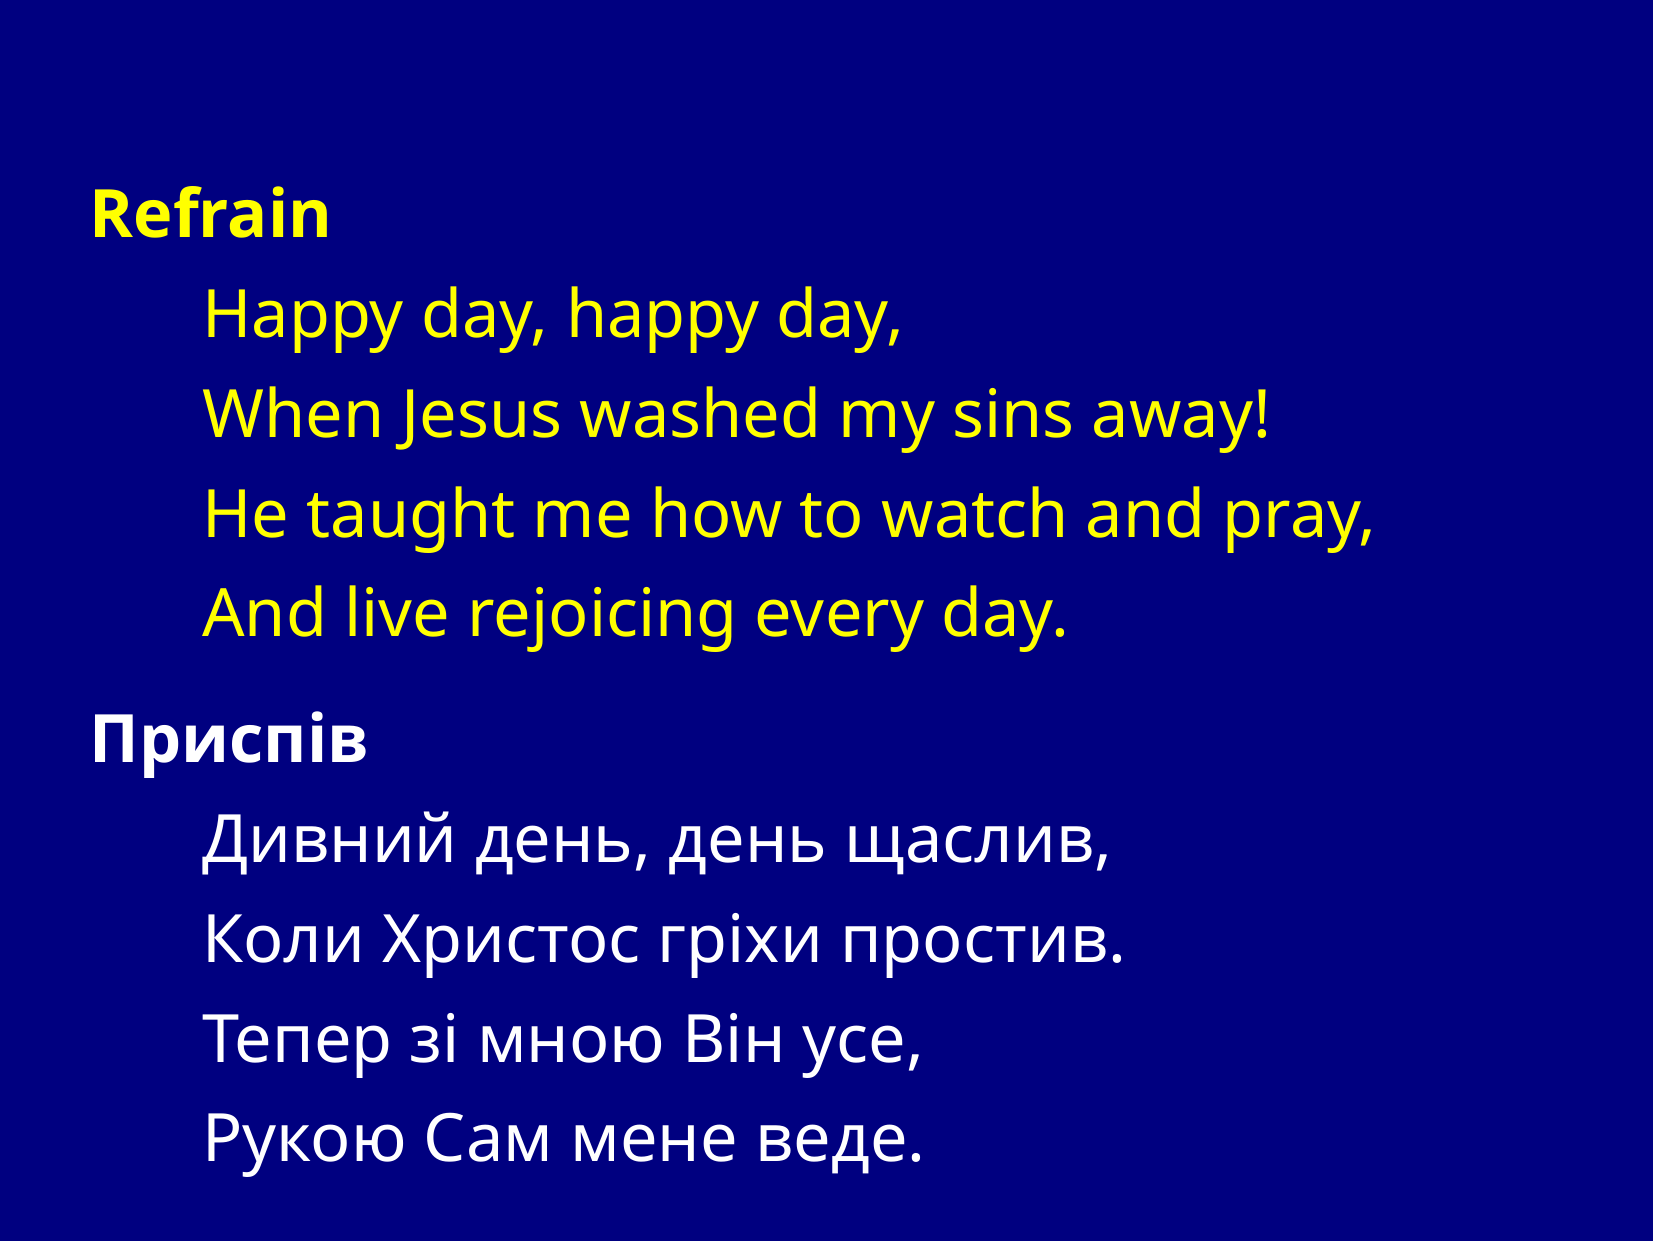

Refrain
	Happy day, happy day,
	When Jesus washed my sins away!
	He taught me how to watch and pray,
	And live rejoicing every day.
Приспів
	Дивний день, день щаслив,
	Коли Христос гріхи простив.
	Тепер зі мною Він усе,
	Рукою Сам мене веде.